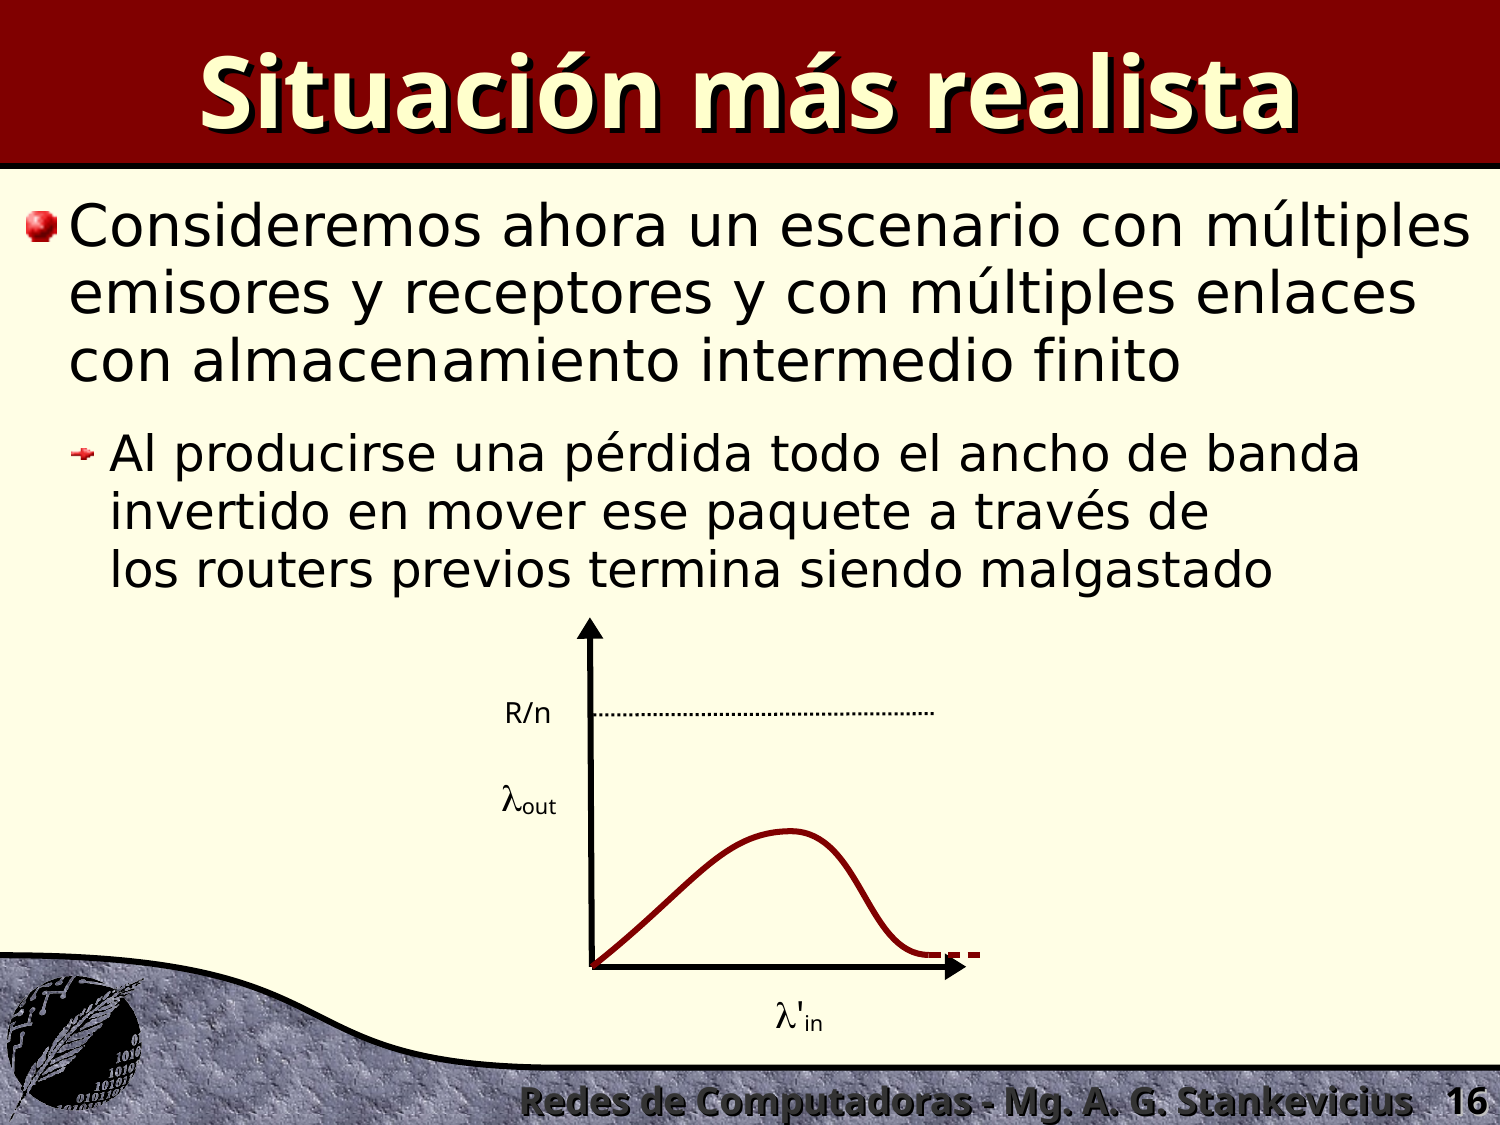

# Situación más realista
Consideremos ahora un escenario con múltiples emisores y receptores y con múltiples enlaces con almacenamiento intermedio finito
Al producirse una pérdida todo el ancho de banda invertido en mover ese paquete a través de
los routers previos termina siendo malgastado
out
'in
R/n
16